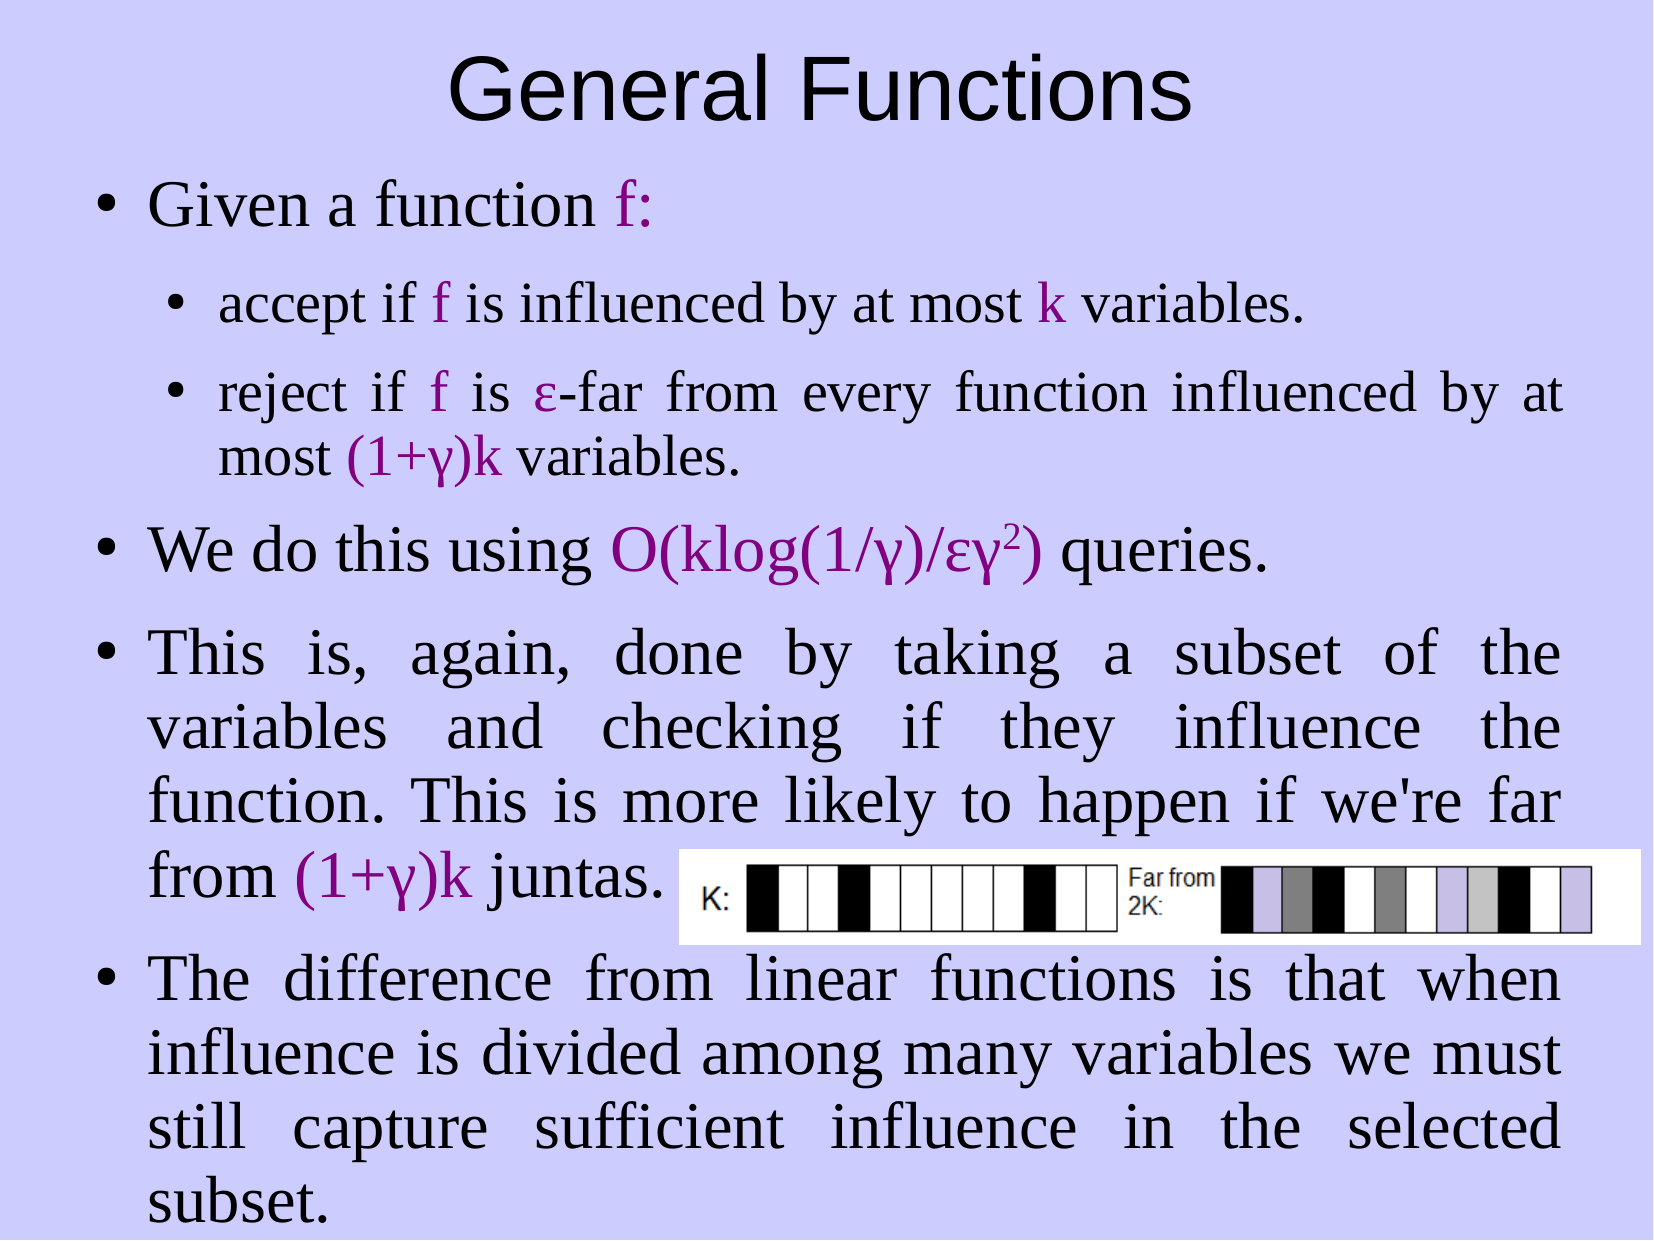

# General Functions
Given a function f:
accept if f is influenced by at most k variables.
reject if f is ε-far from every function influenced by at most (1+γ)k variables.
We do this using O(klog(1/γ)/εγ2) queries.
This is, again, done by taking a subset of the variables and checking if they influence the function. This is more likely to happen if we're far from (1+γ)k juntas.
The difference from linear functions is that when influence is divided among many variables we must still capture sufficient influence in the selected subset.